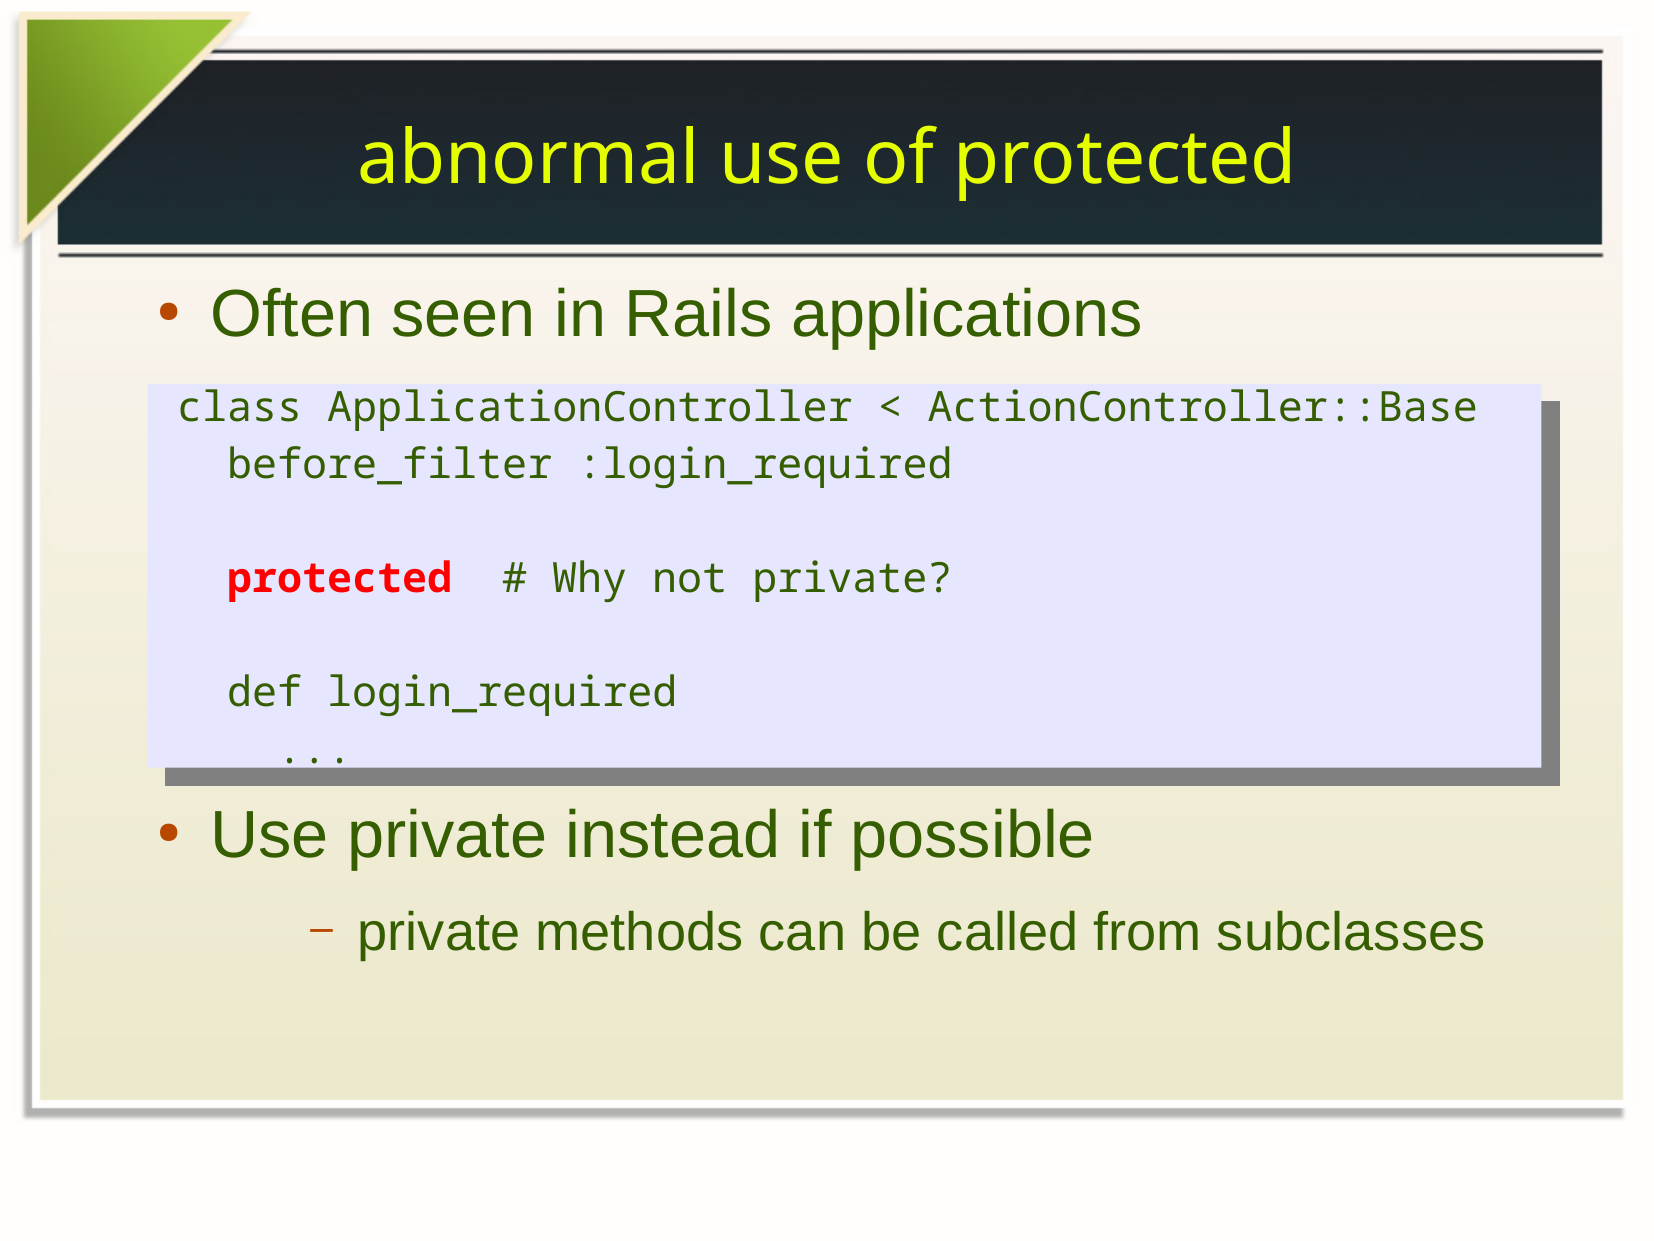

# abnormal use of protected
Often seen in Rails applications
Use private instead if possible
private methods can be called from subclasses
class ApplicationController < ActionController::Base
 before_filter :login_required
 protected # Why not private?
 def login_required
 ...